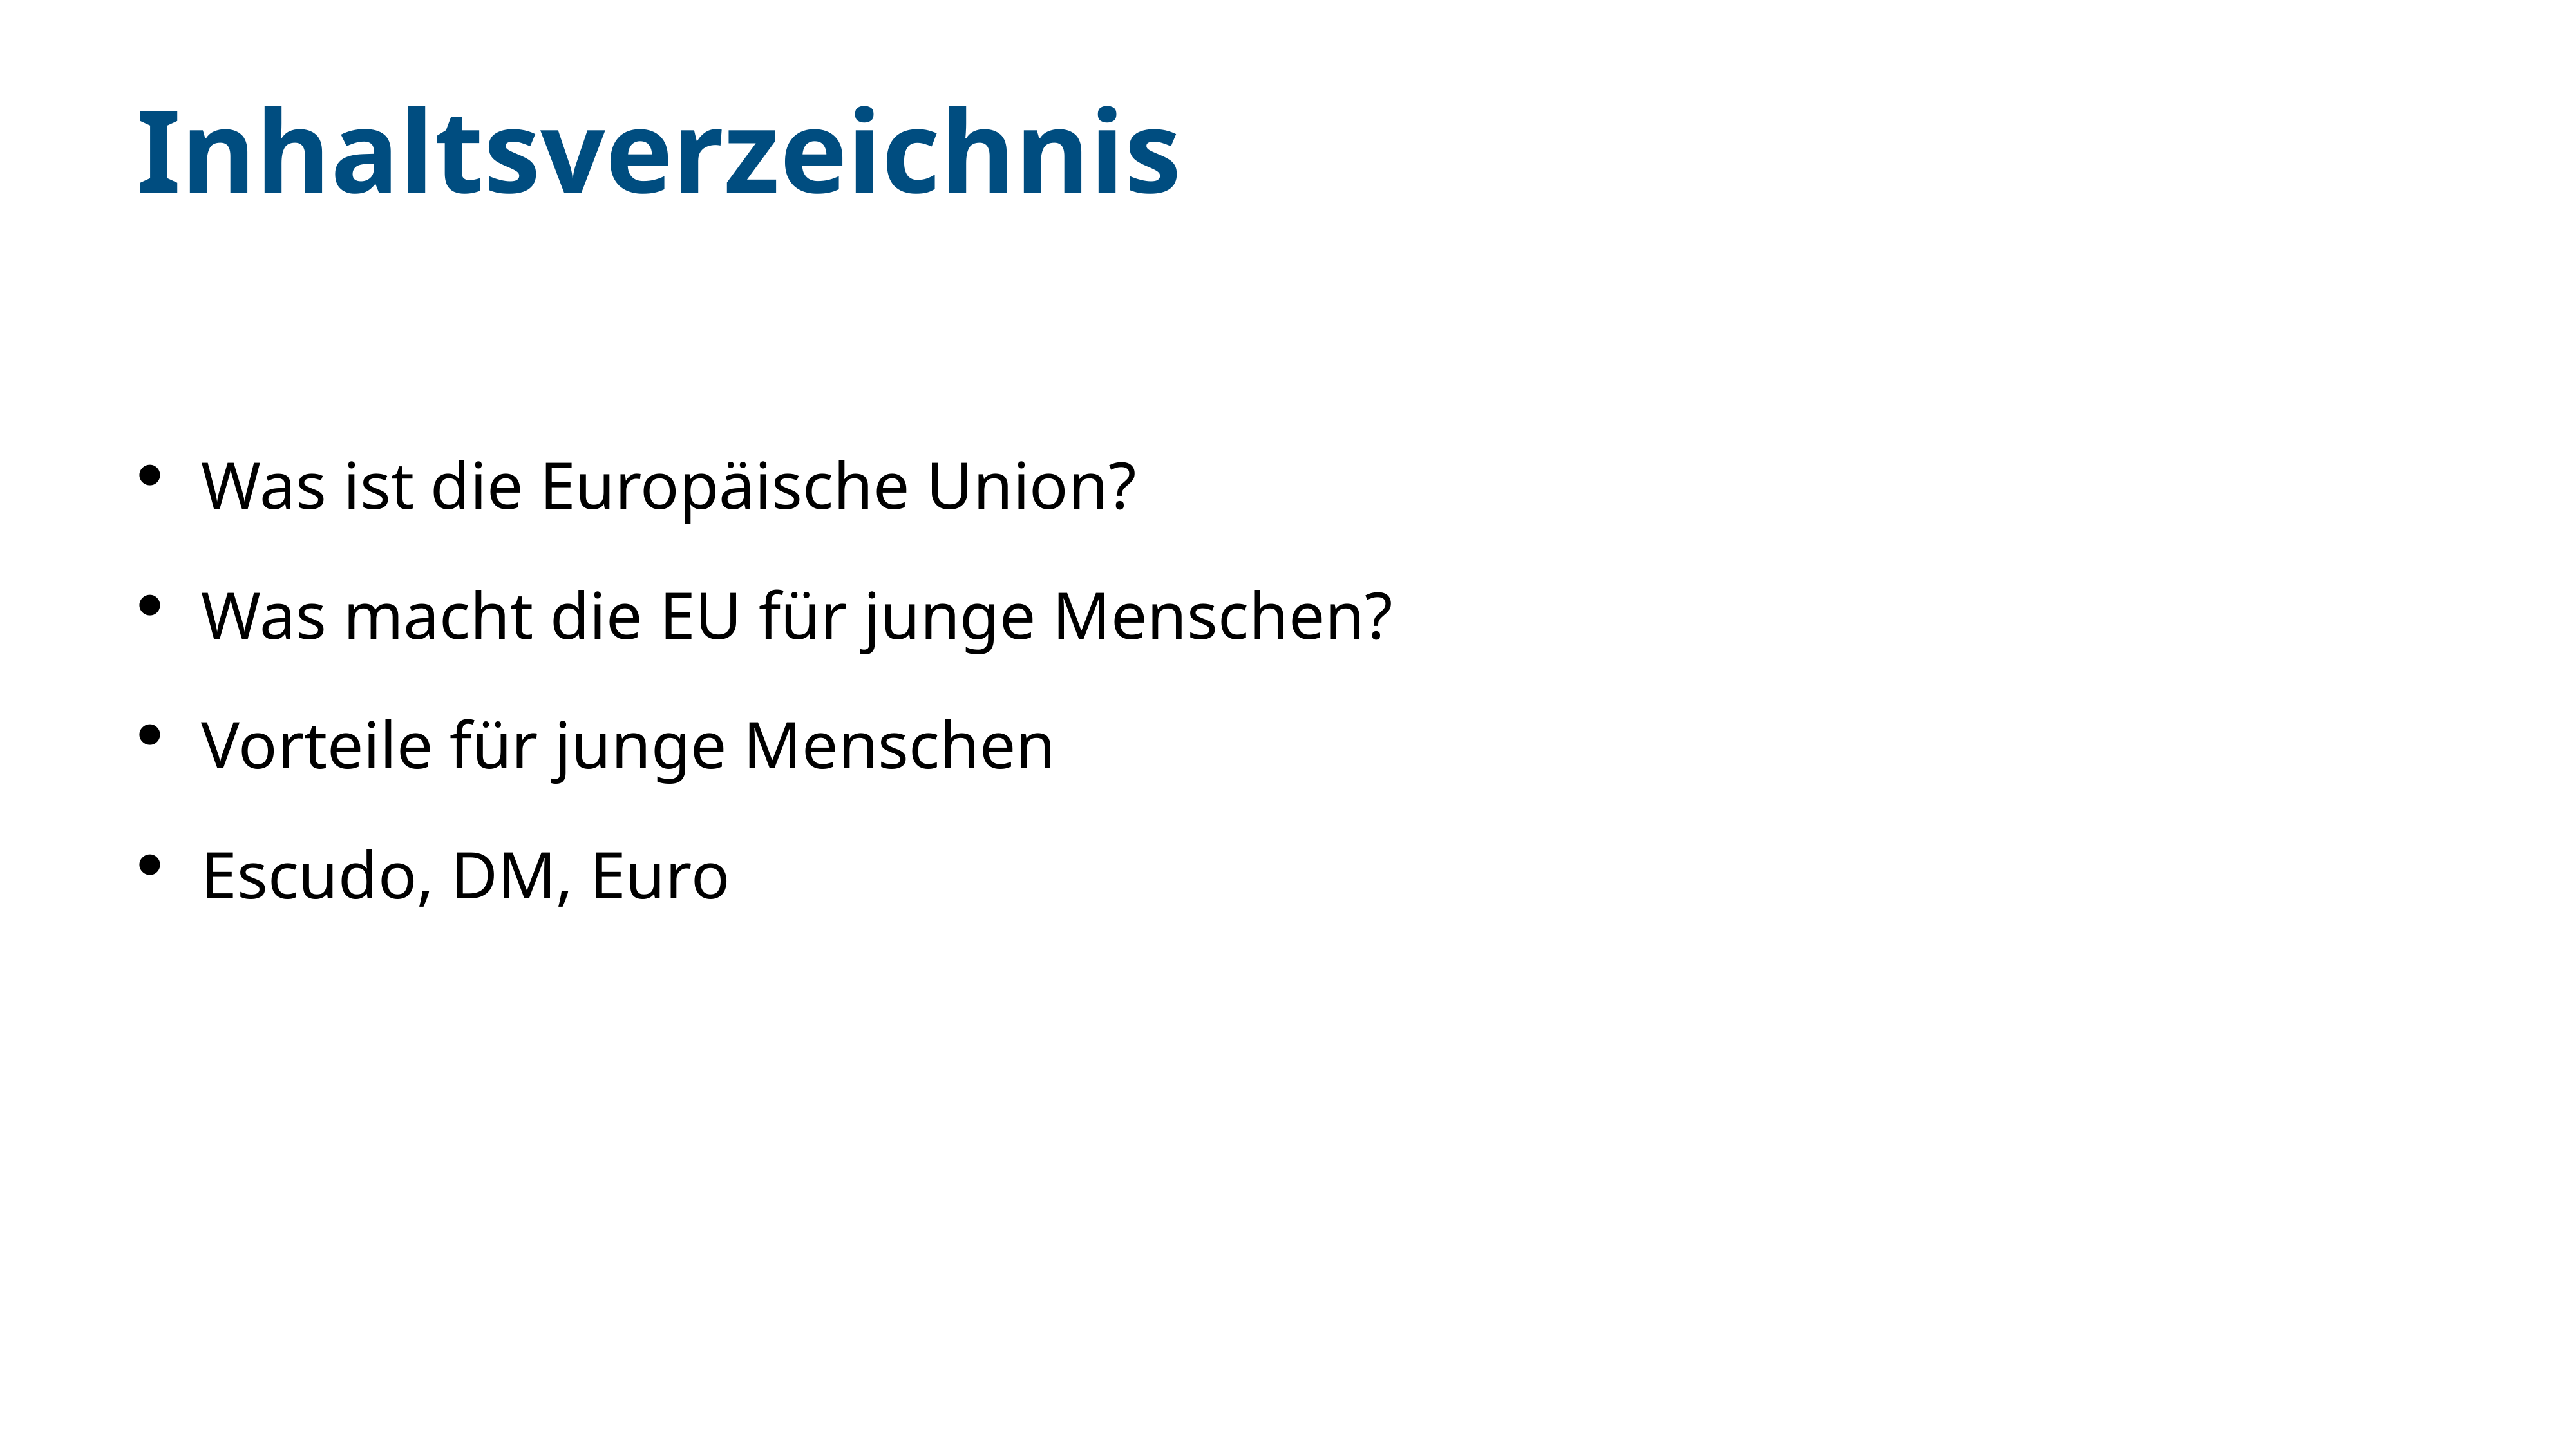

# Inhaltsverzeichnis
Was ist die Europäische Union?
Was macht die EU für junge Menschen?
Vorteile für junge Menschen
Escudo, DM, Euro